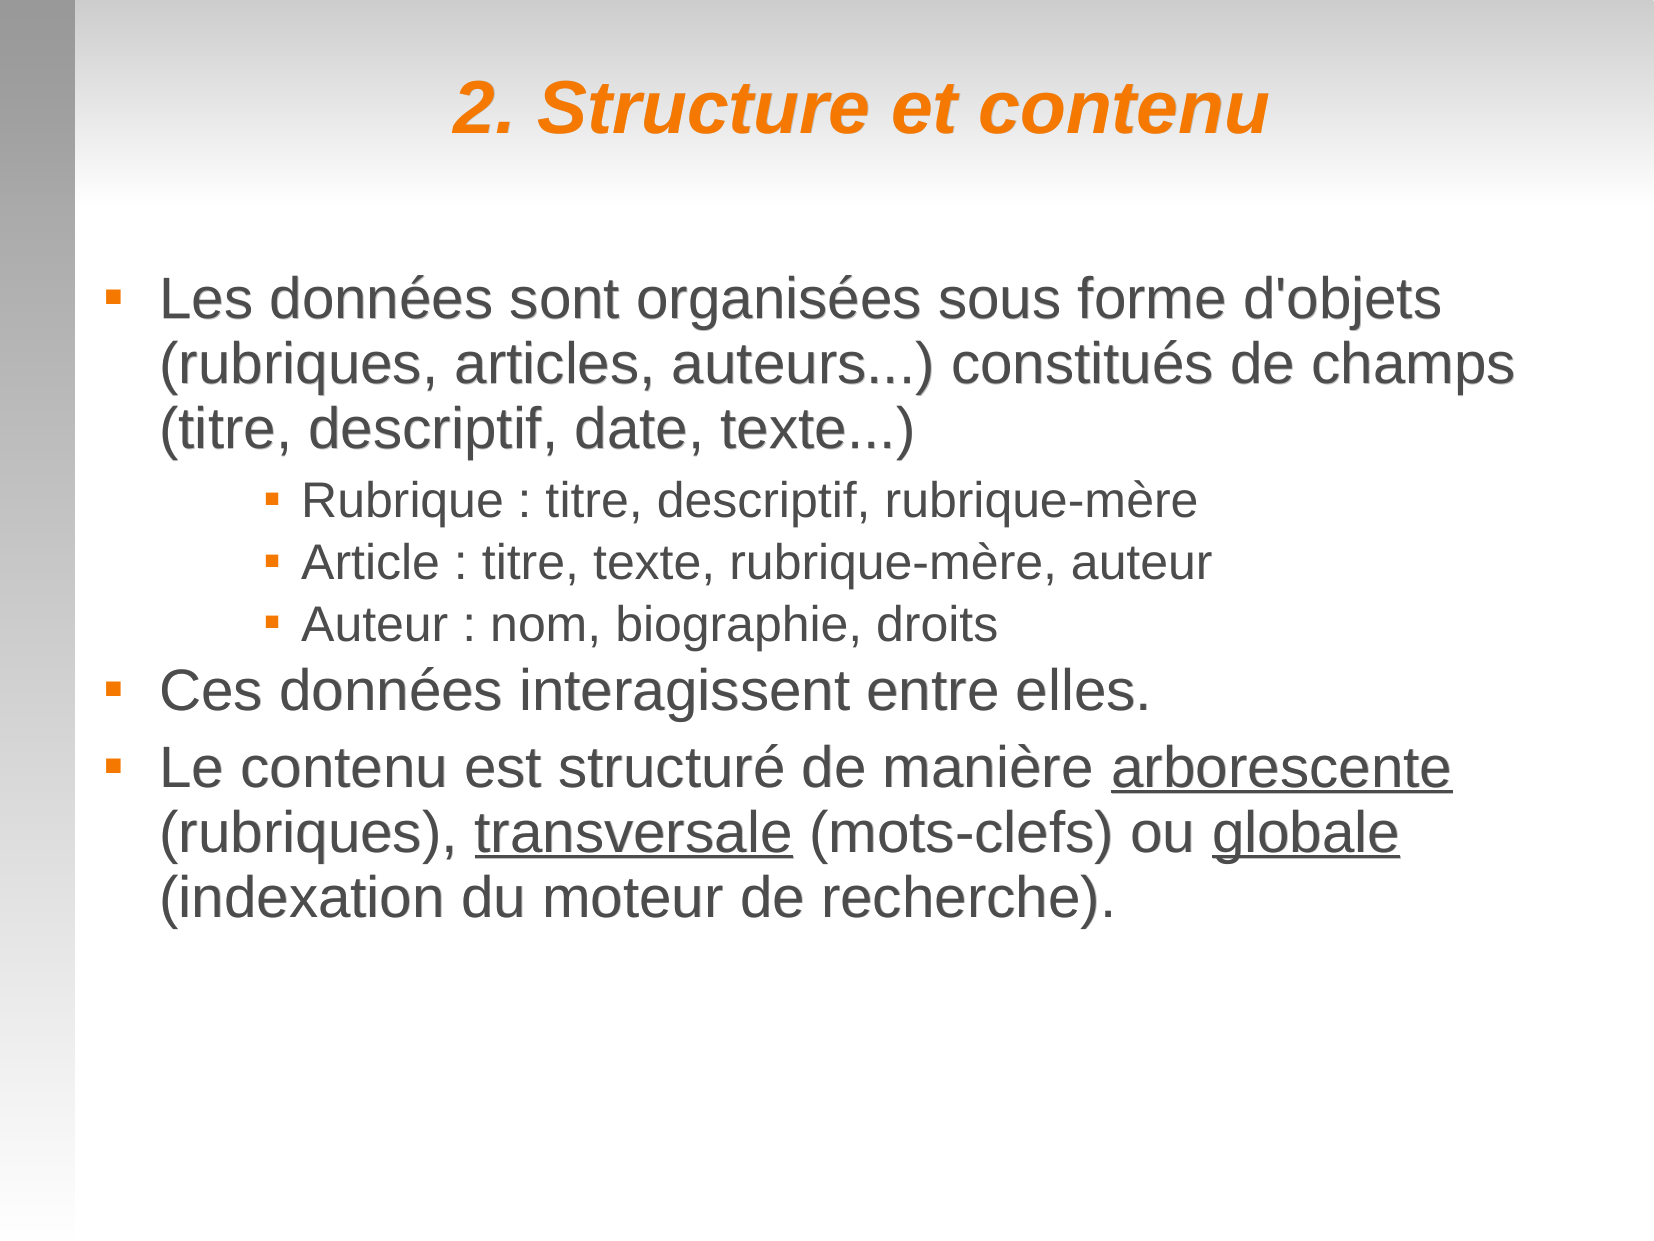

# 2. Structure et contenu
Les données sont organisées sous forme d'objets (rubriques, articles, auteurs...) constitués de champs (titre, descriptif, date, texte...)
Rubrique : titre, descriptif, rubrique-mère
Article : titre, texte, rubrique-mère, auteur
Auteur : nom, biographie, droits
Ces données interagissent entre elles.
Le contenu est structuré de manière arborescente (rubriques), transversale (mots-clefs) ou globale (indexation du moteur de recherche).